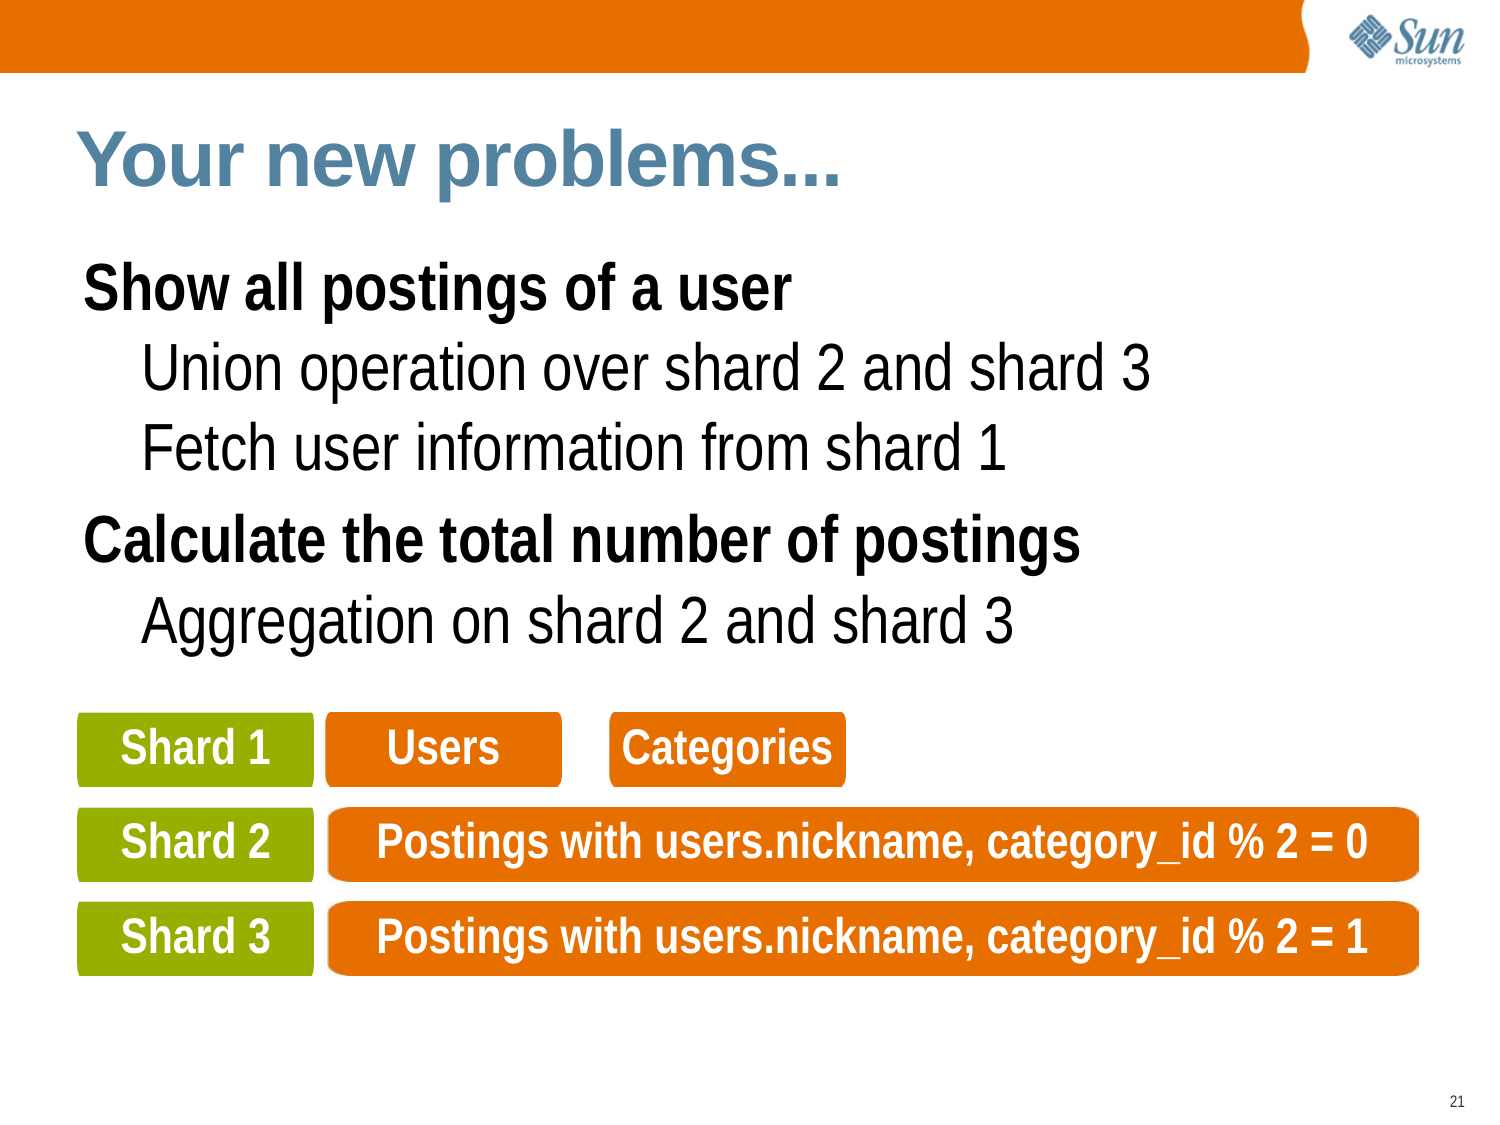

# Your new problems...
Show all postings of a user
Union operation over shard 2 and shard 3
Fetch user information from shard 1
Calculate the total number of postings
Aggregation on shard 2 and shard 3
Shard 1
Users
Categories
Shard 2
Postings with users.nickname, category_id % 2 = 0
Shard 3
Postings with users.nickname, category_id % 2 = 1